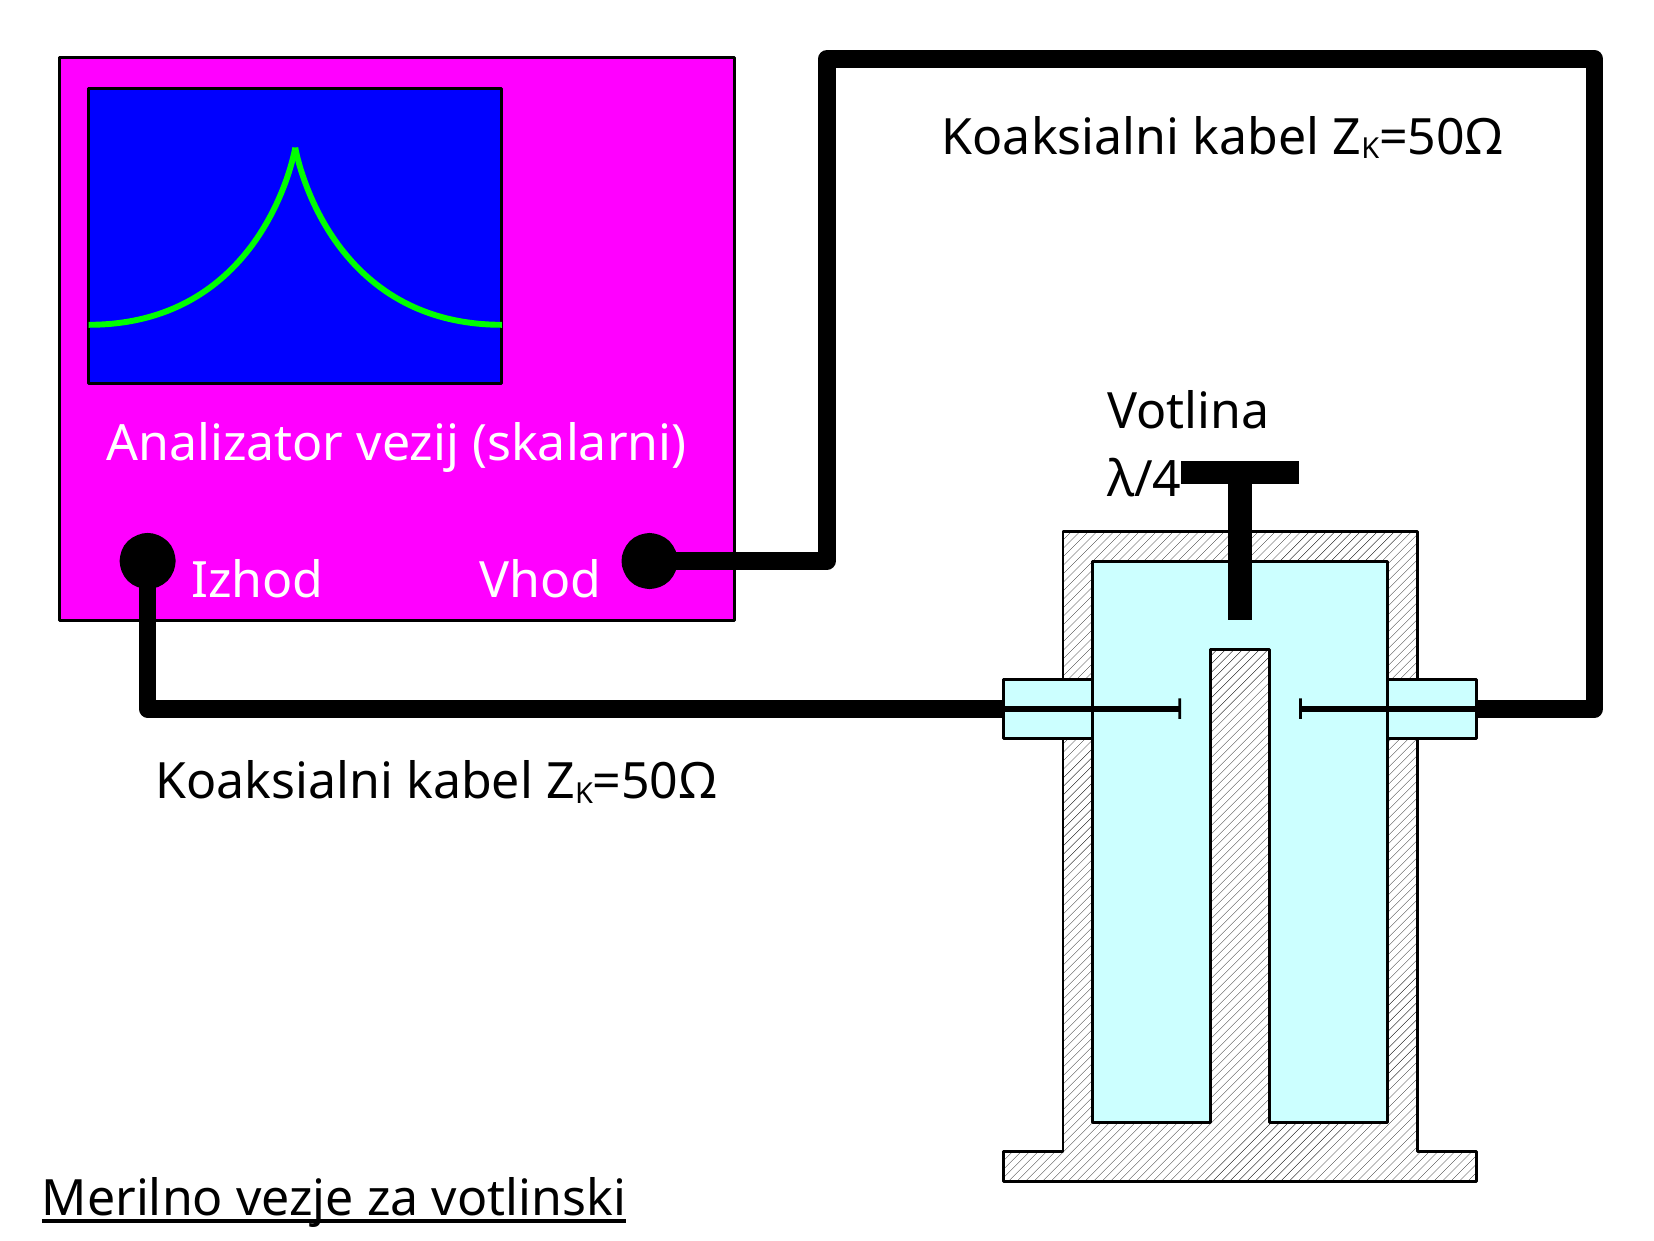

Analizator vezij (skalarni)
Izhod Vhod
Koaksialni kabel ZK=50Ω
Votlina λ/4
Koaksialni kabel ZK=50Ω
Merilno vezje za votlinski rezonator